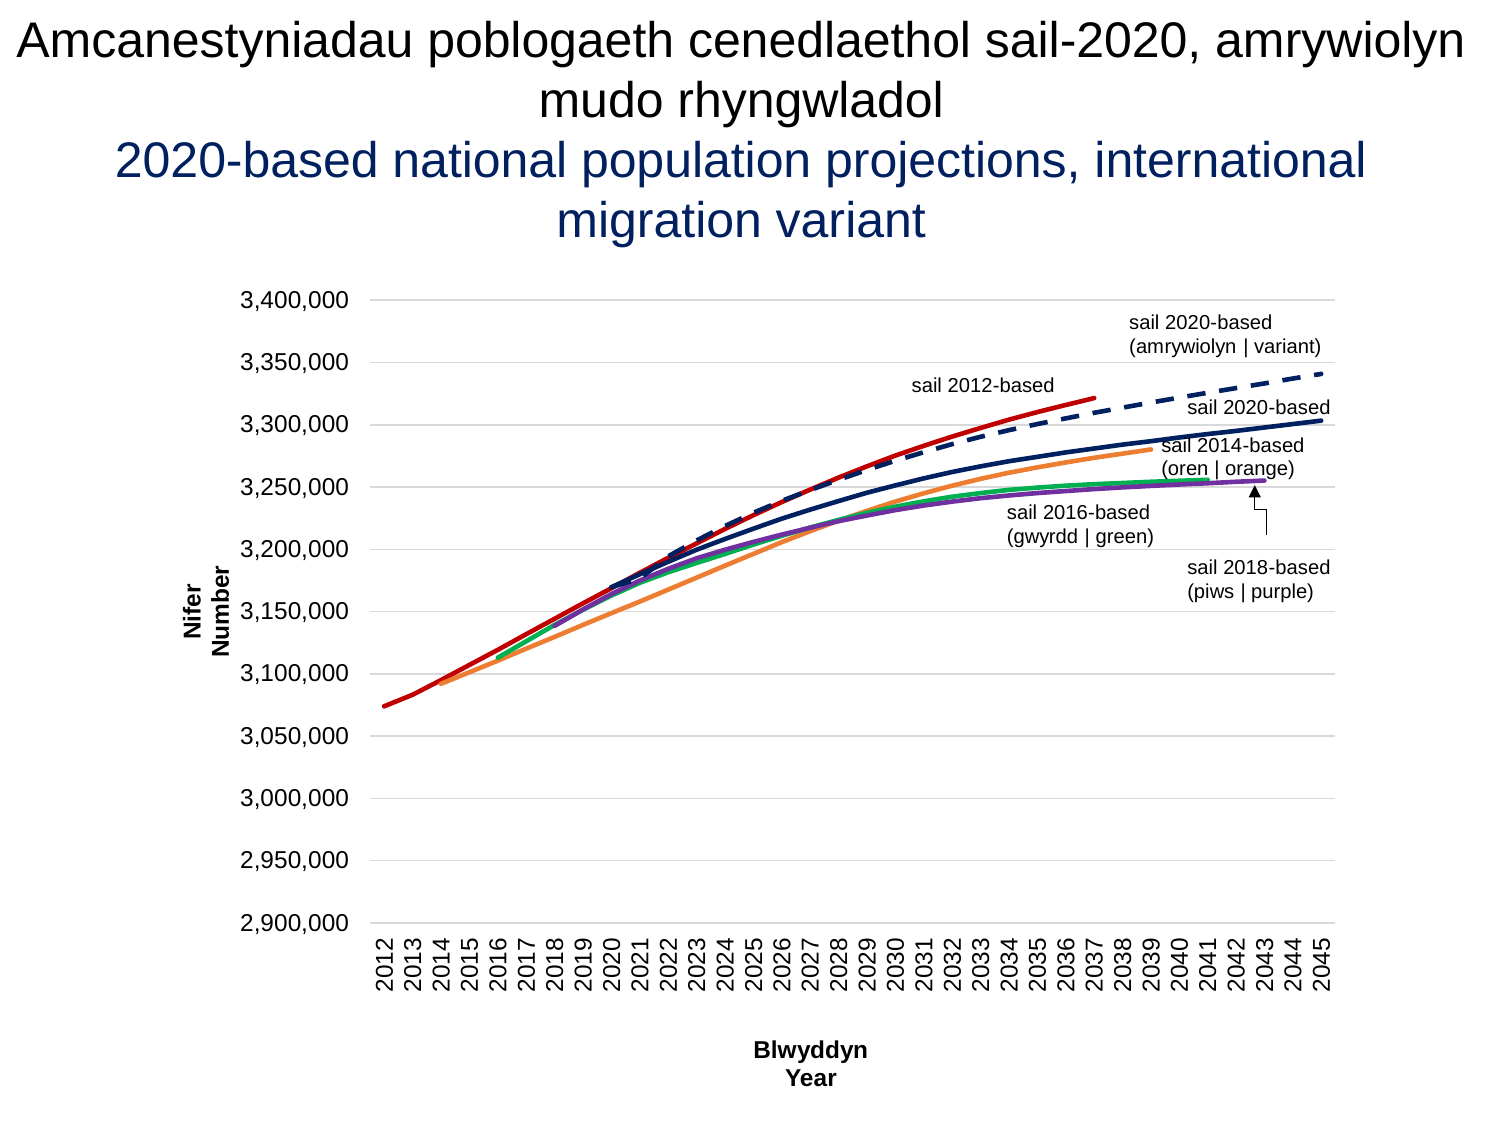

# Amcanestyniadau poblogaeth cenedlaethol sail-2020, amrywiolyn mudo rhyngwladol 2020-based national population projections, international migration variant